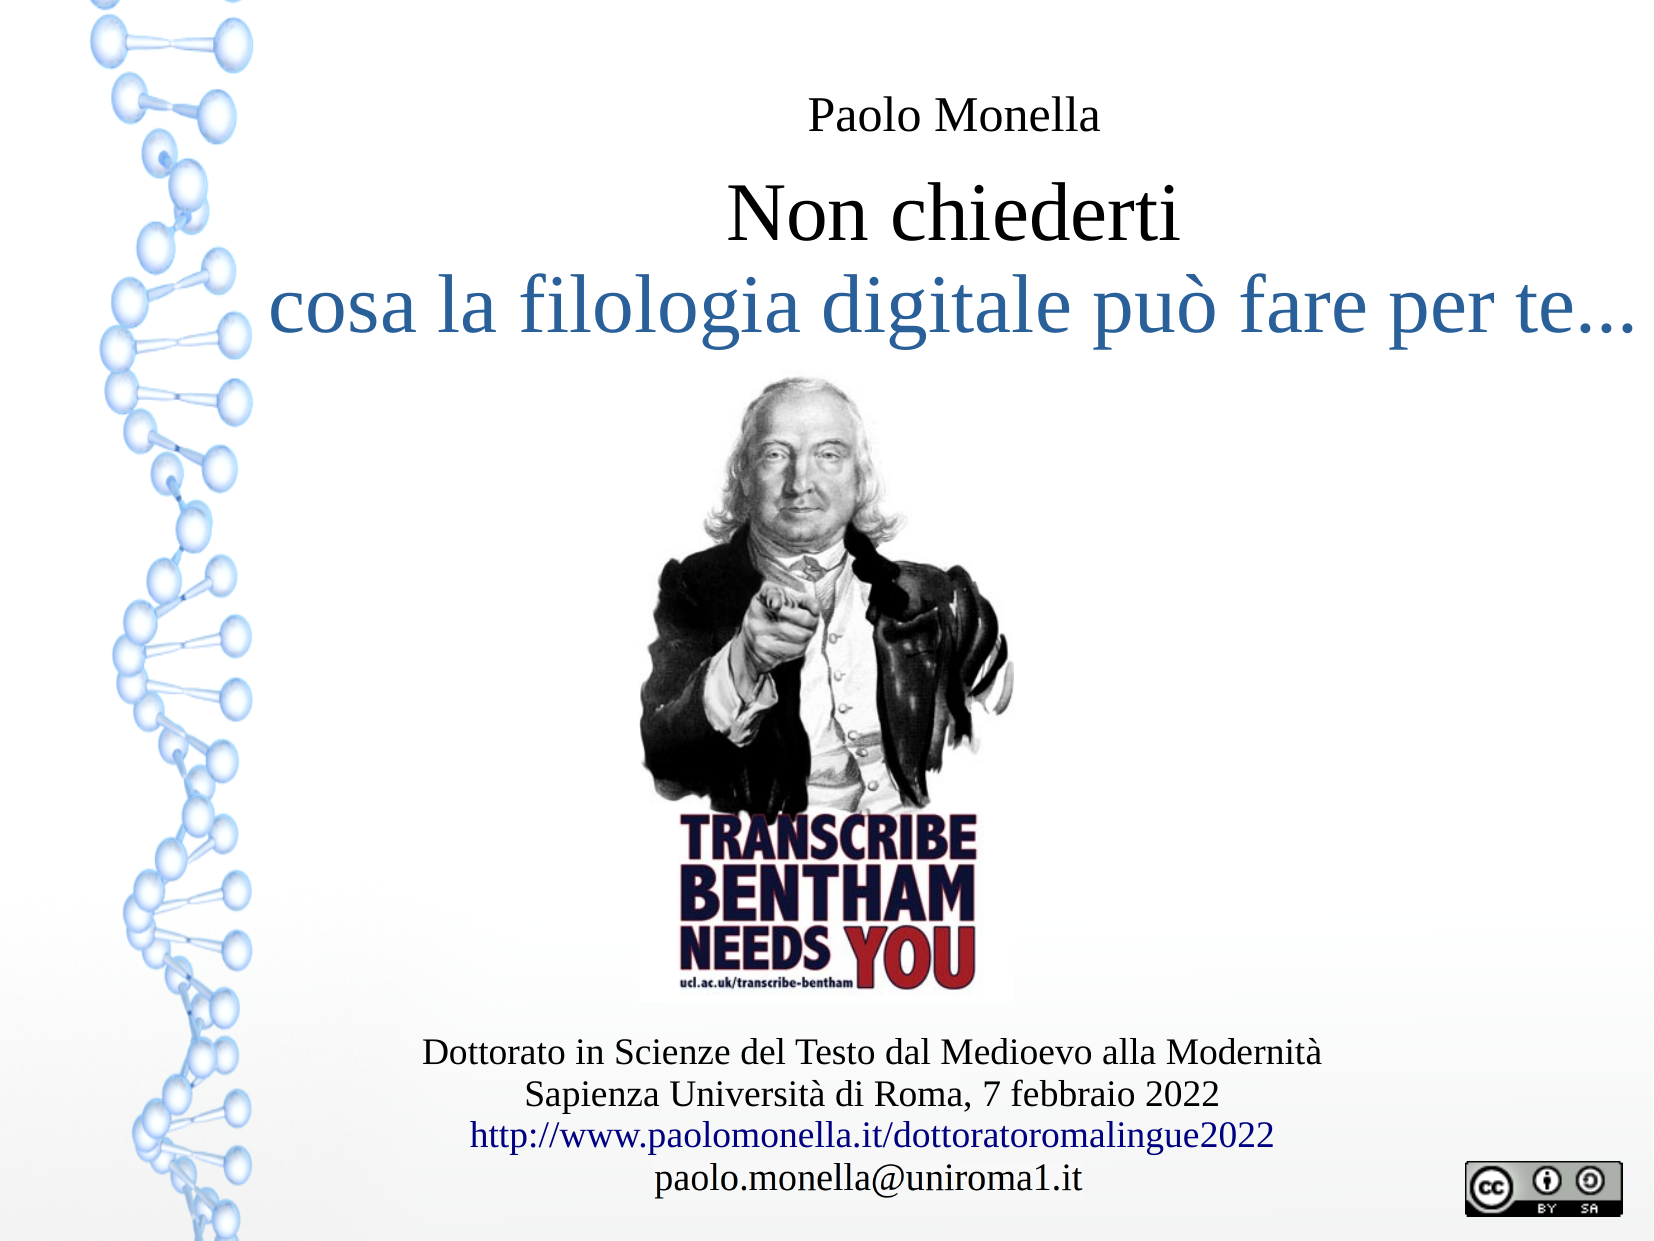

# Paolo Monella
Non chiederti
cosa la filologia digitale può fare per te...
Dottorato in Scienze del Testo dal Medioevo alla Modernità
Sapienza Università di Roma, 7 febbraio 2022
http://www.paolomonella.it/dottoratoromalingue2022